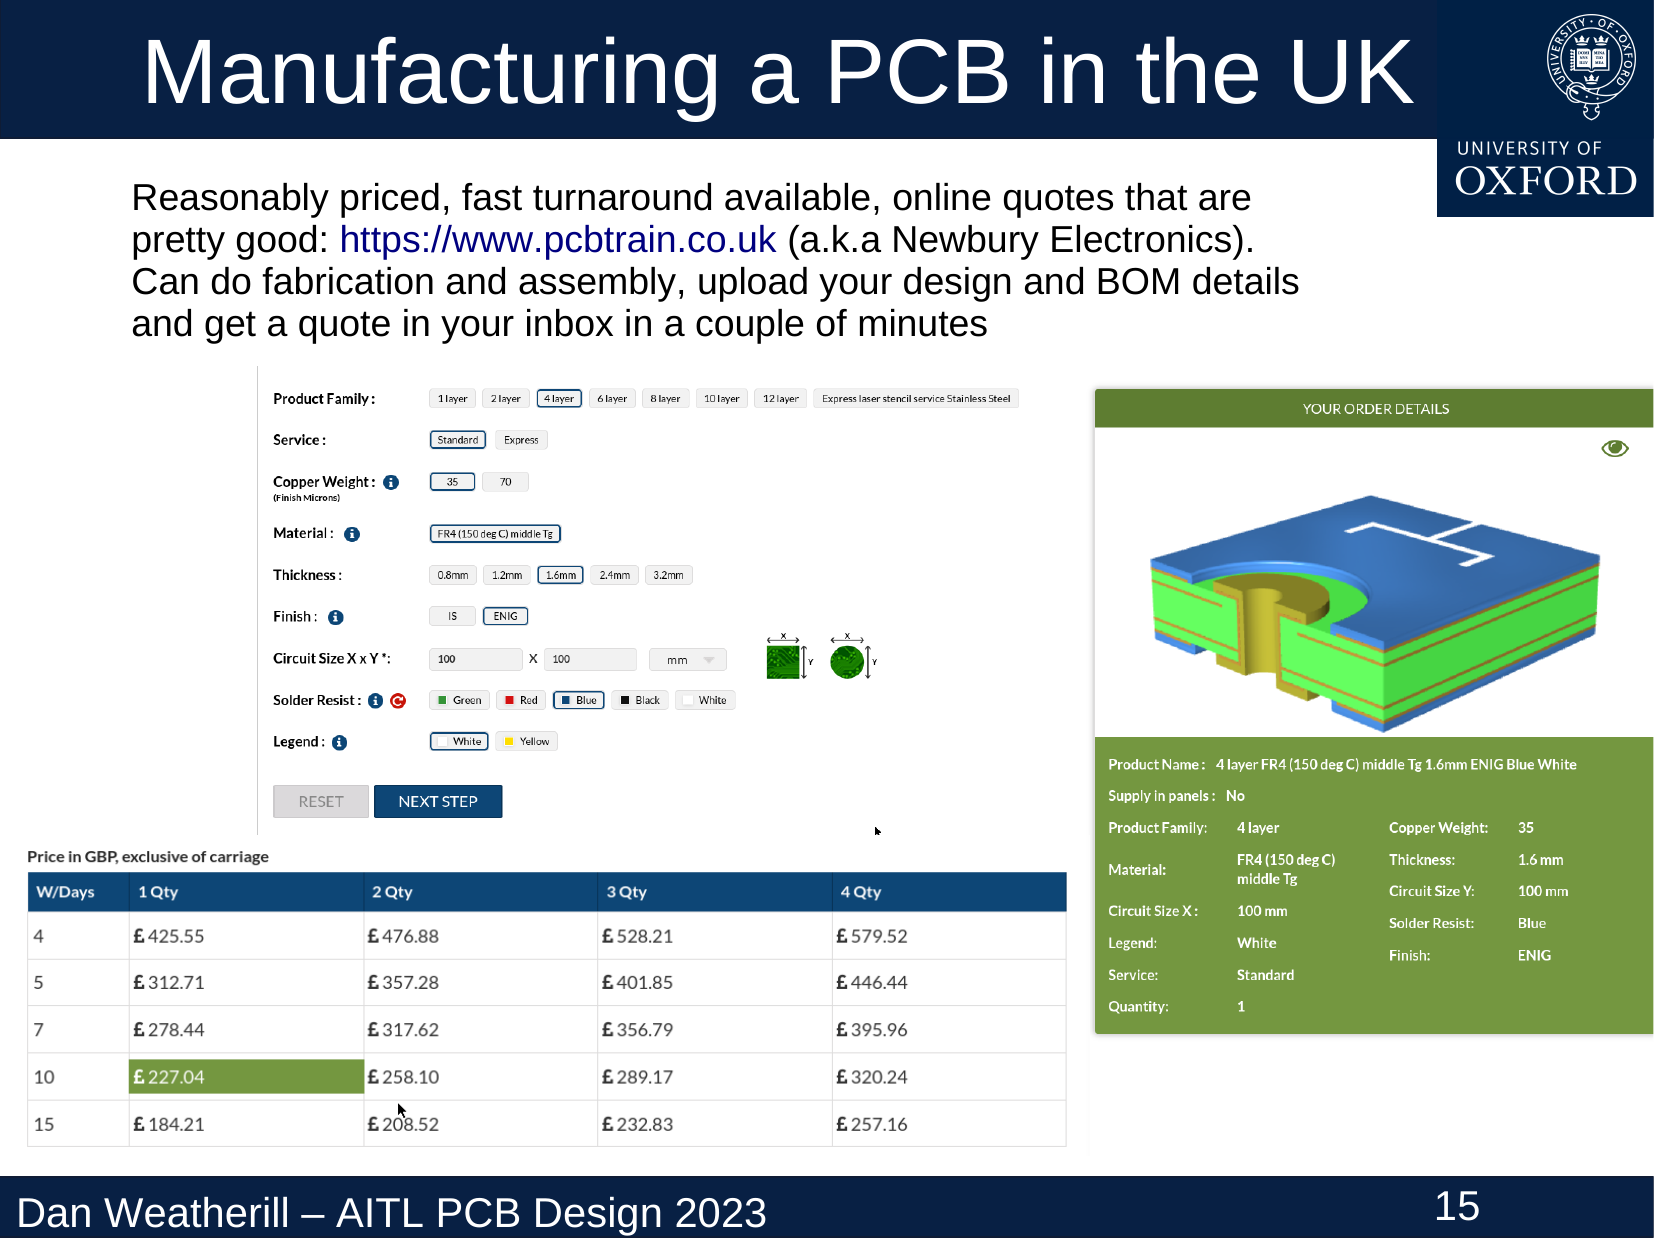

# Manufacturing a PCB in the UK
Reasonably priced, fast turnaround available, online quotes that are pretty good: https://www.pcbtrain.co.uk (a.k.a Newbury Electronics). Can do fabrication and assembly, upload your design and BOM details and get a quote in your inbox in a couple of minutes